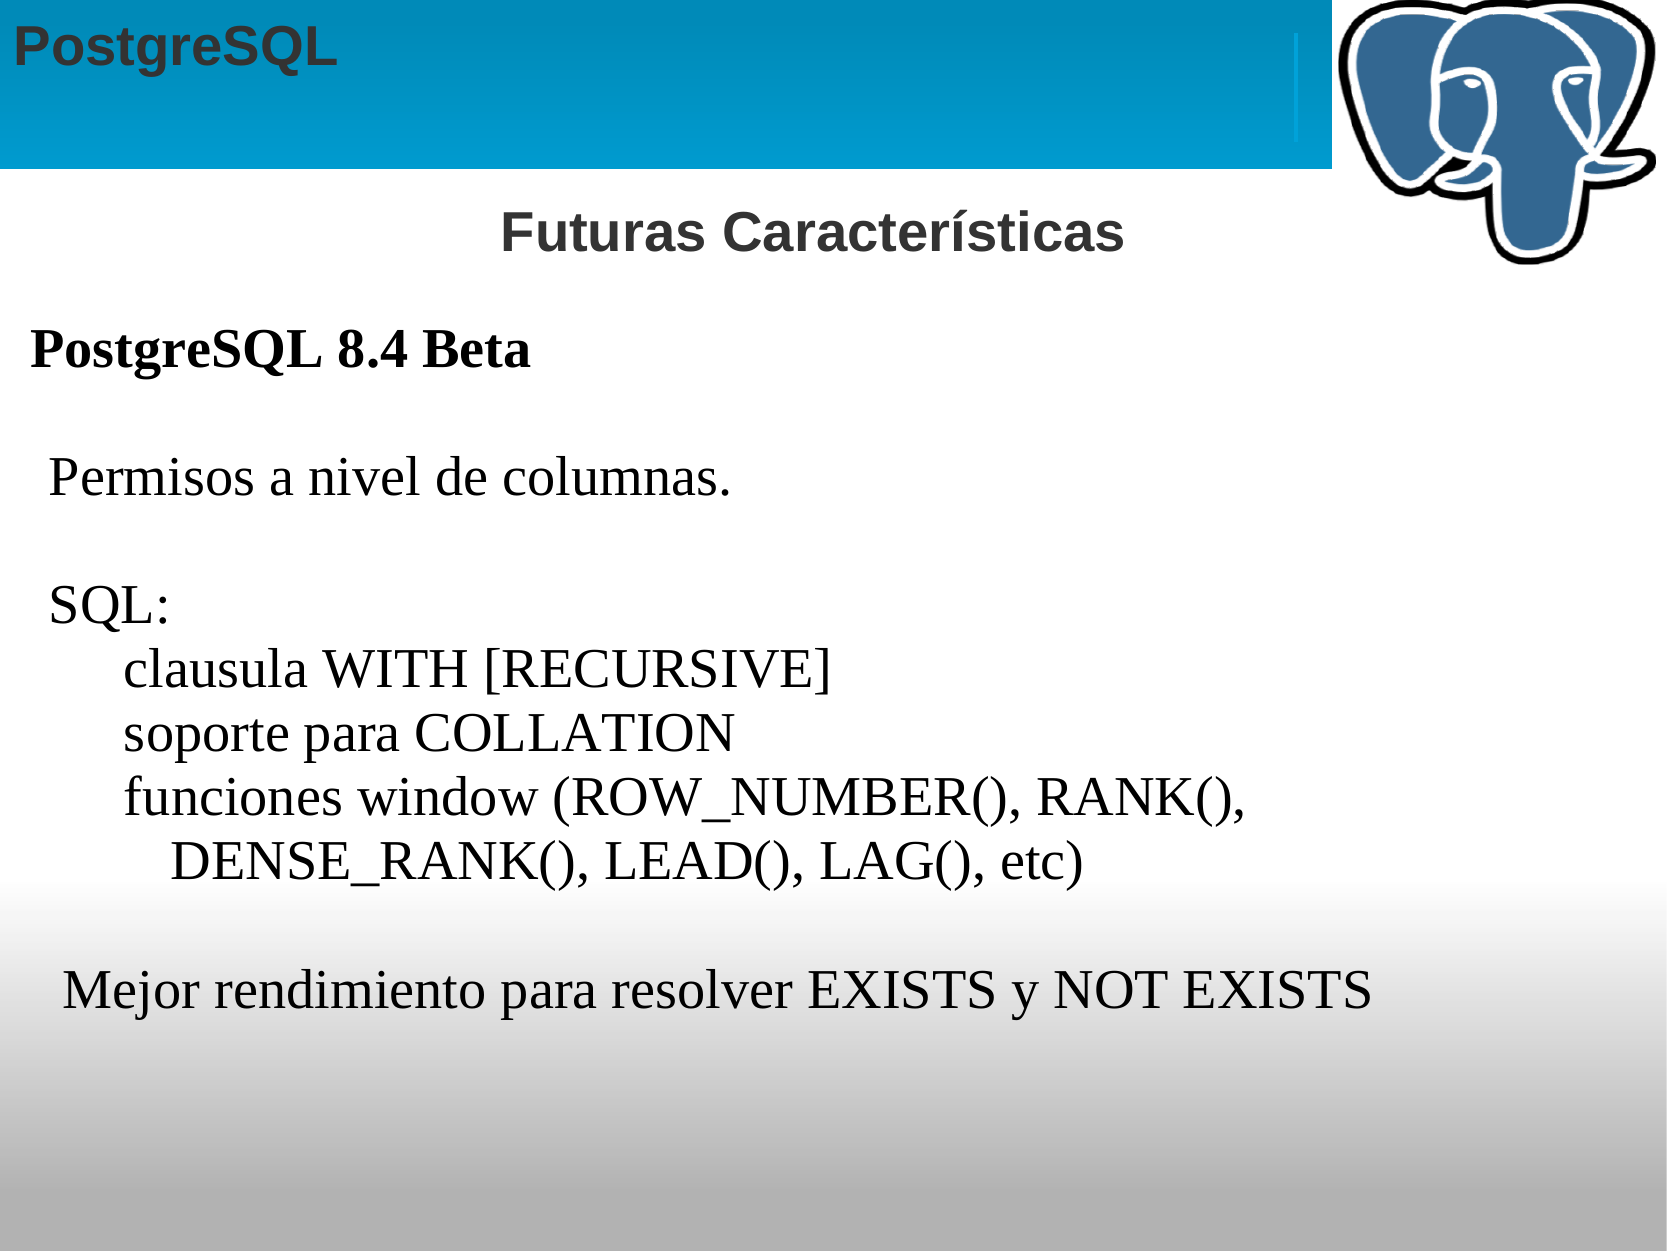

PostgreSQL
Futuras Características
PostgreSQL 8.4 Beta
Permisos a nivel de columnas.
SQL:
clausula WITH [RECURSIVE]
soporte para COLLATION
funciones window (ROW_NUMBER(), RANK(), DENSE_RANK(), LEAD(), LAG(), etc)
 Mejor rendimiento para resolver EXISTS y NOT EXISTS